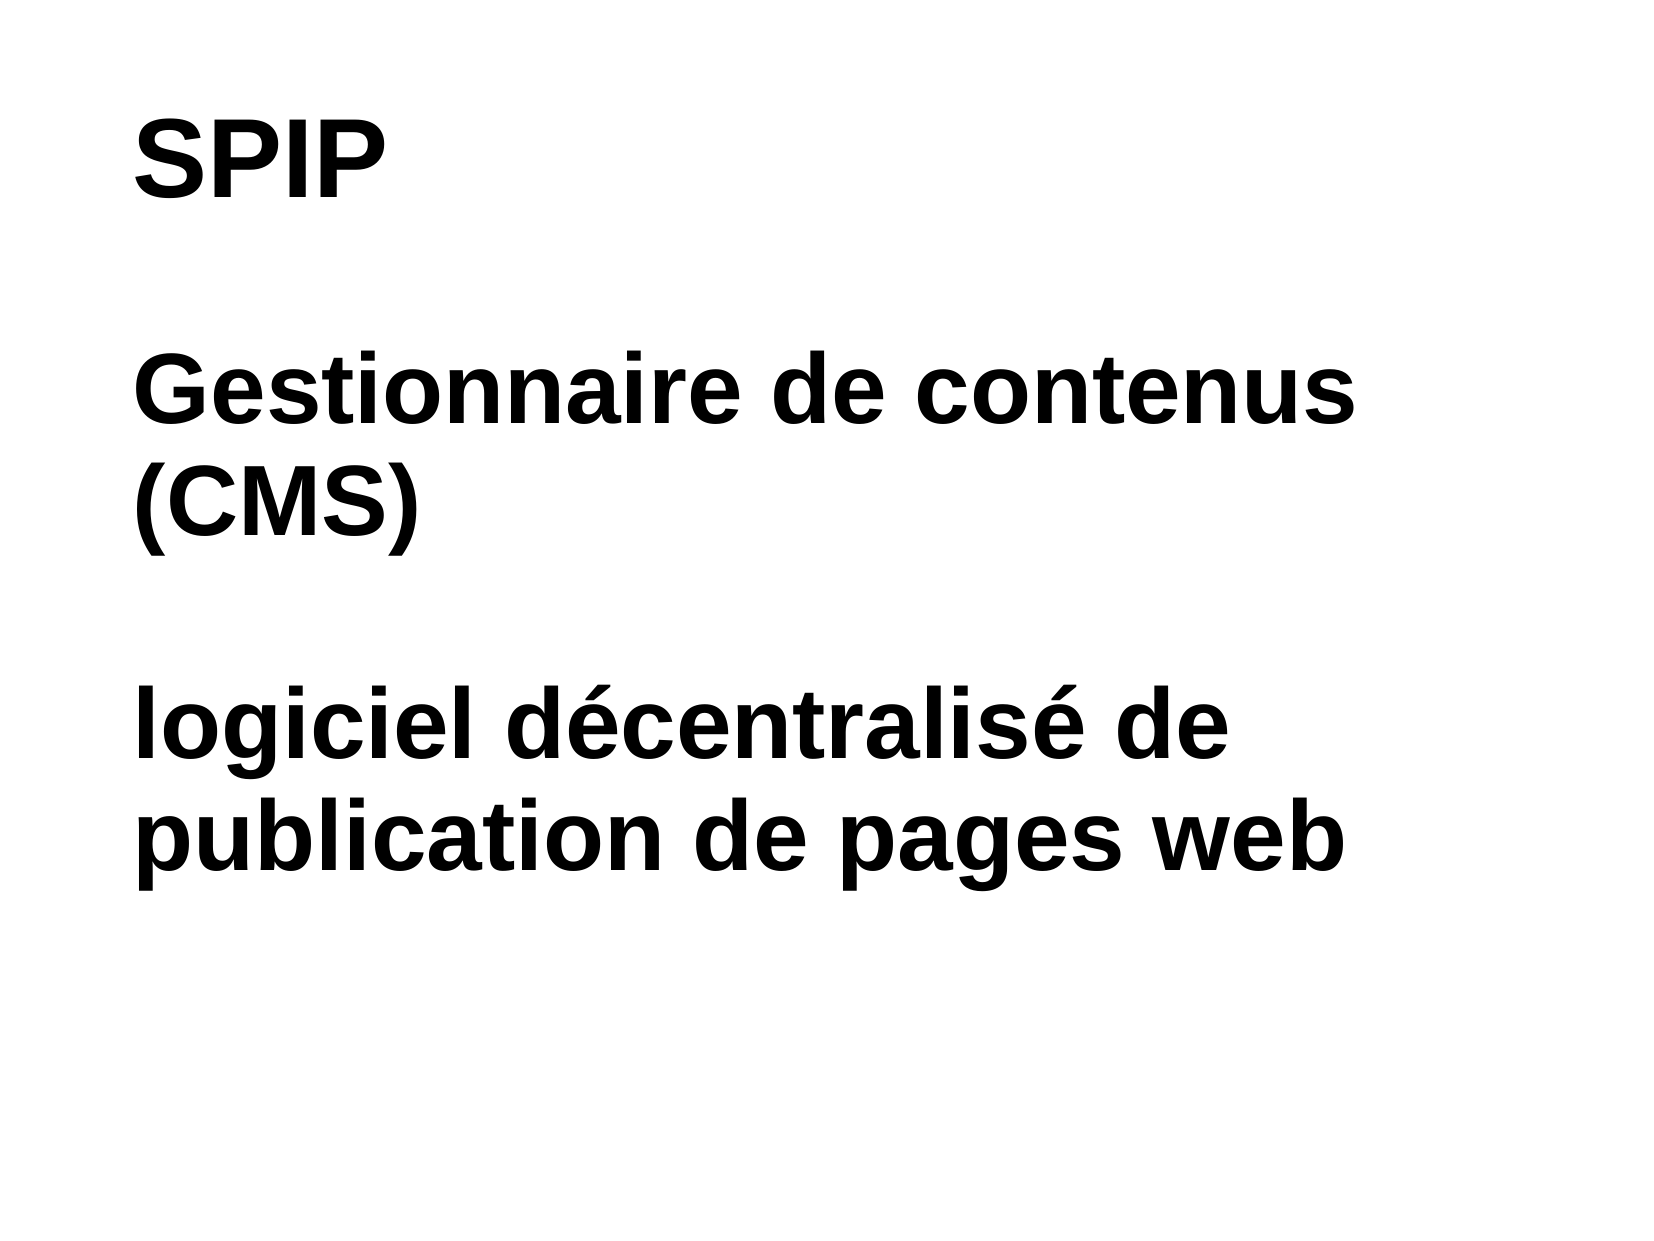

SPIP
Gestionnaire de contenus (CMS)
logiciel décentralisé de publication de pages web